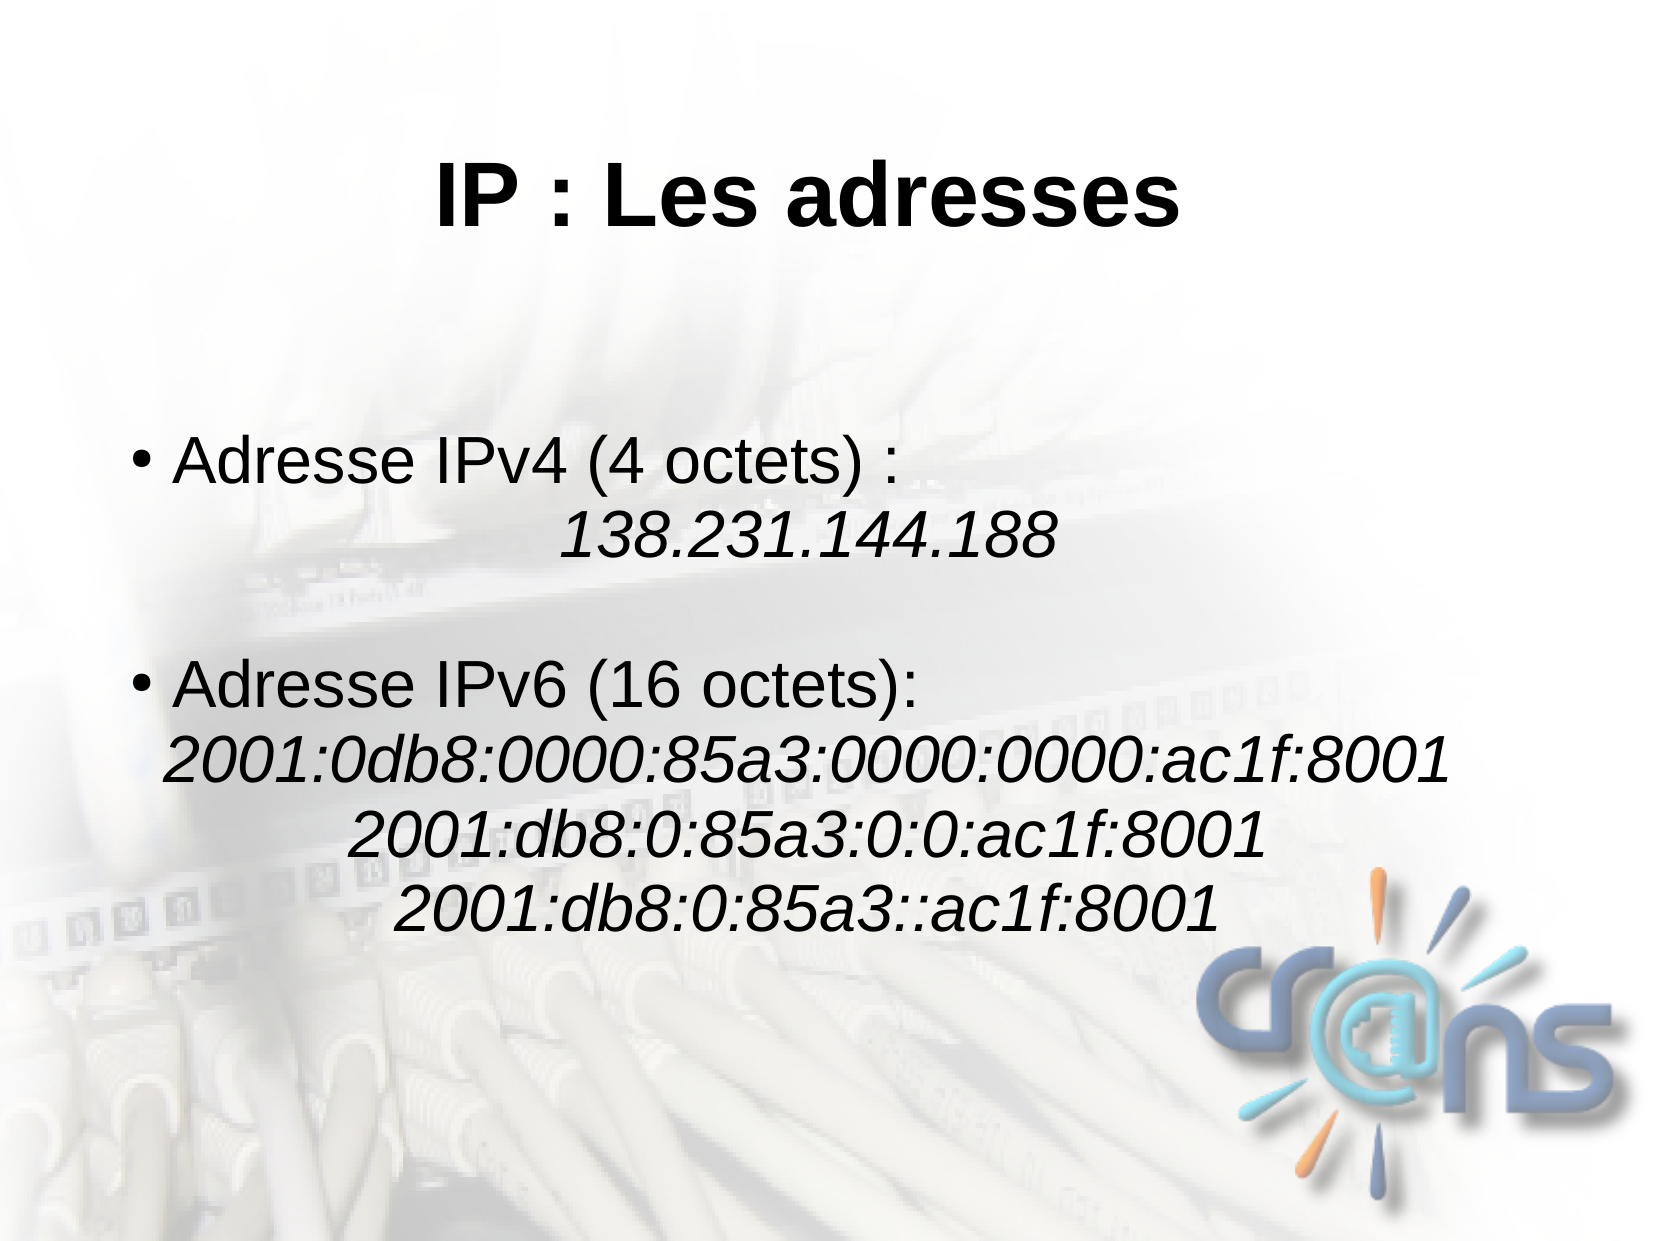

# IP : Les adresses
 Adresse IPv4 (4 octets) :
138.231.144.188
 Adresse IPv6 (16 octets):
2001:0db8:0000:85a3:0000:0000:ac1f:8001
2001:db8:0:85a3:0:0:ac1f:8001
2001:db8:0:85a3::ac1f:8001